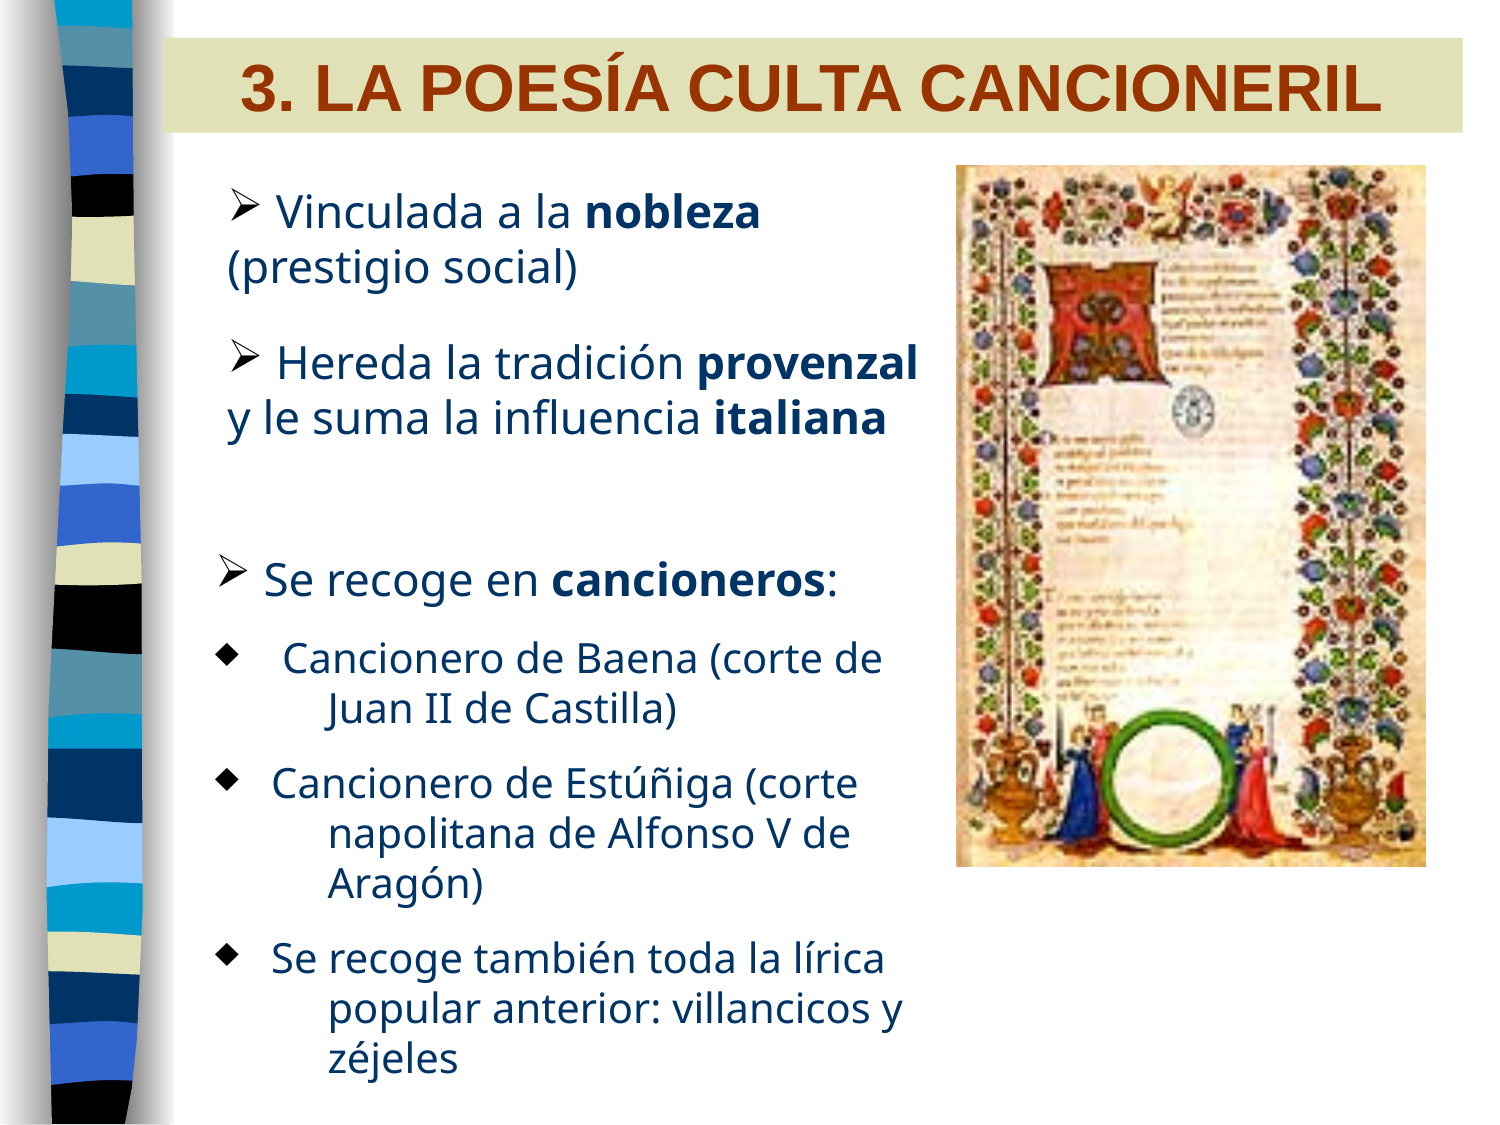

3. LA POESÍA CULTA CANCIONERIL
 Vinculada a la nobleza (prestigio social)
 Hereda la tradición provenzal y le suma la influencia italiana
 Se recoge en cancioneros:
 Cancionero de Baena (corte de Juan II de Castilla)
Cancionero de Estúñiga (corte napolitana de Alfonso V de Aragón)
Se recoge también toda la lírica popular anterior: villancicos y zéjeles